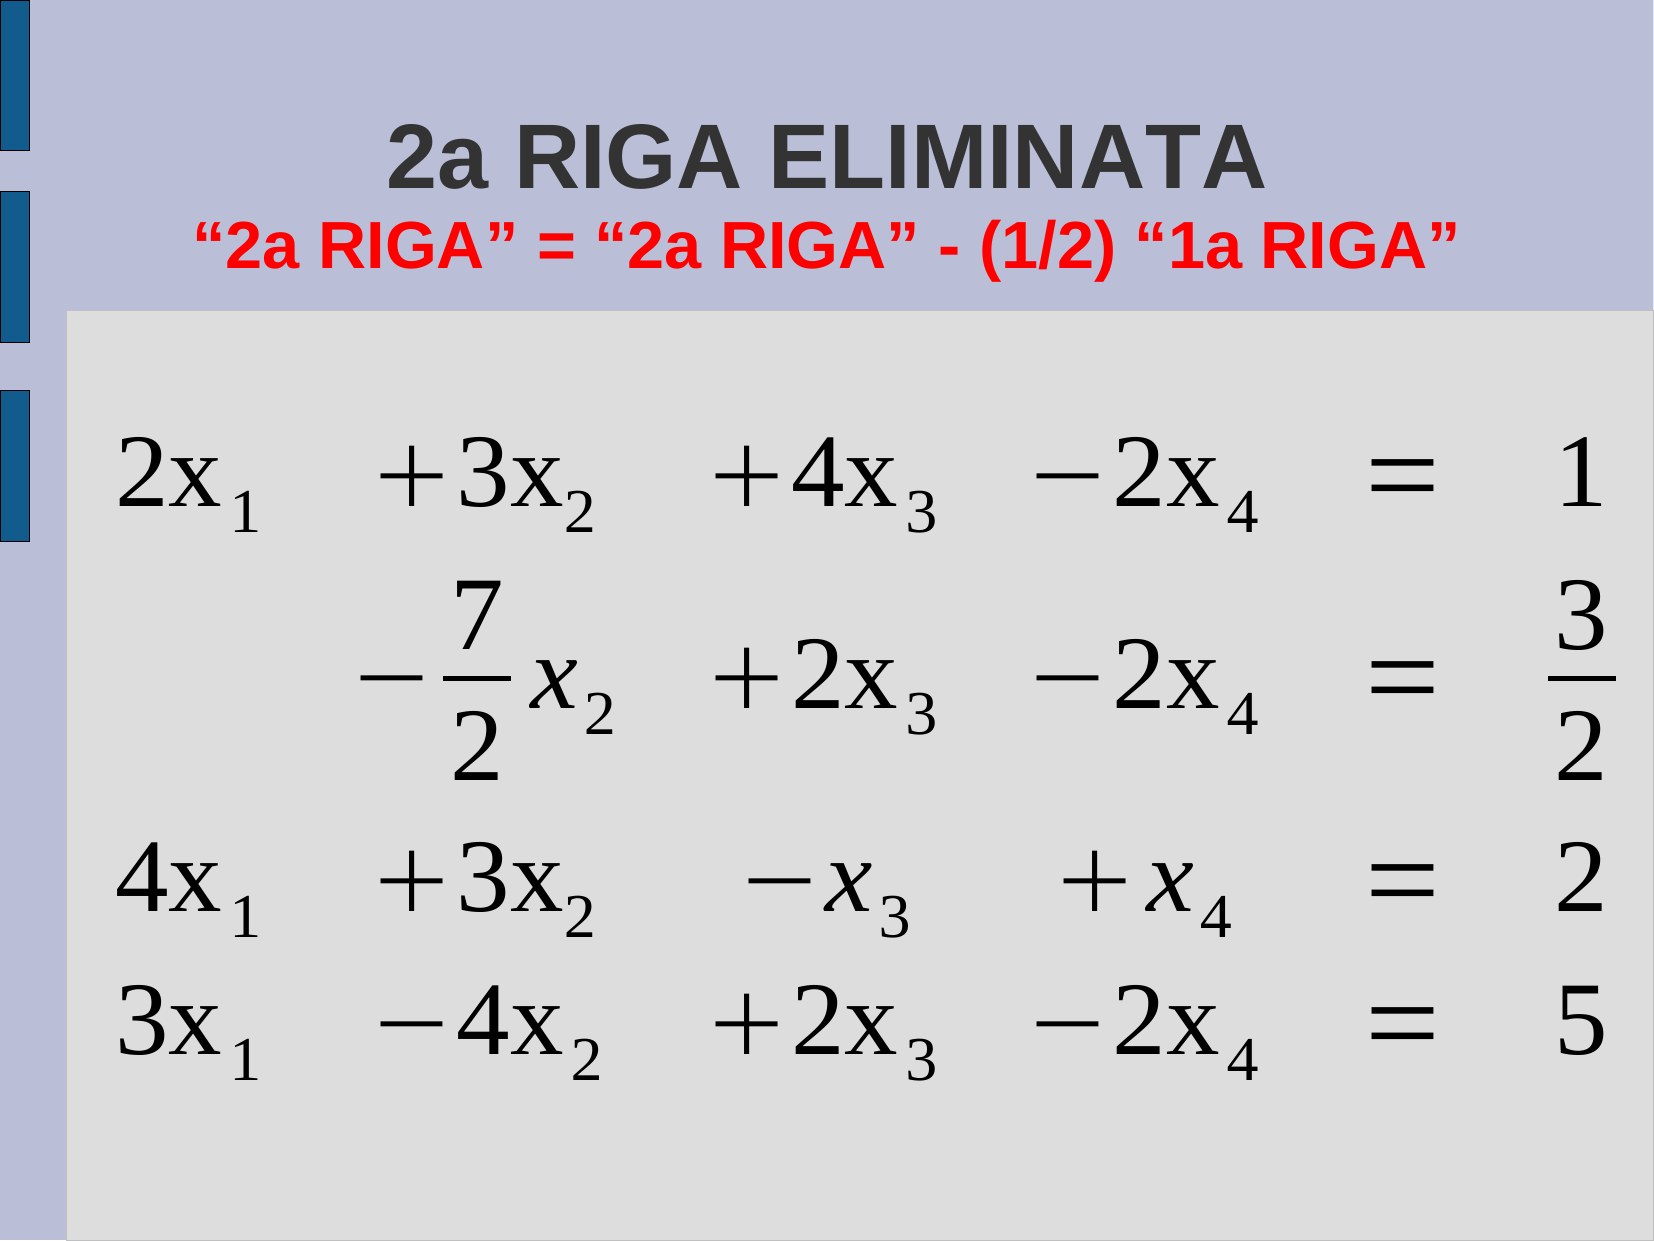

# 2a RIGA ELIMINATA “2a RIGA” = “2a RIGA” - (1/2) “1a RIGA”